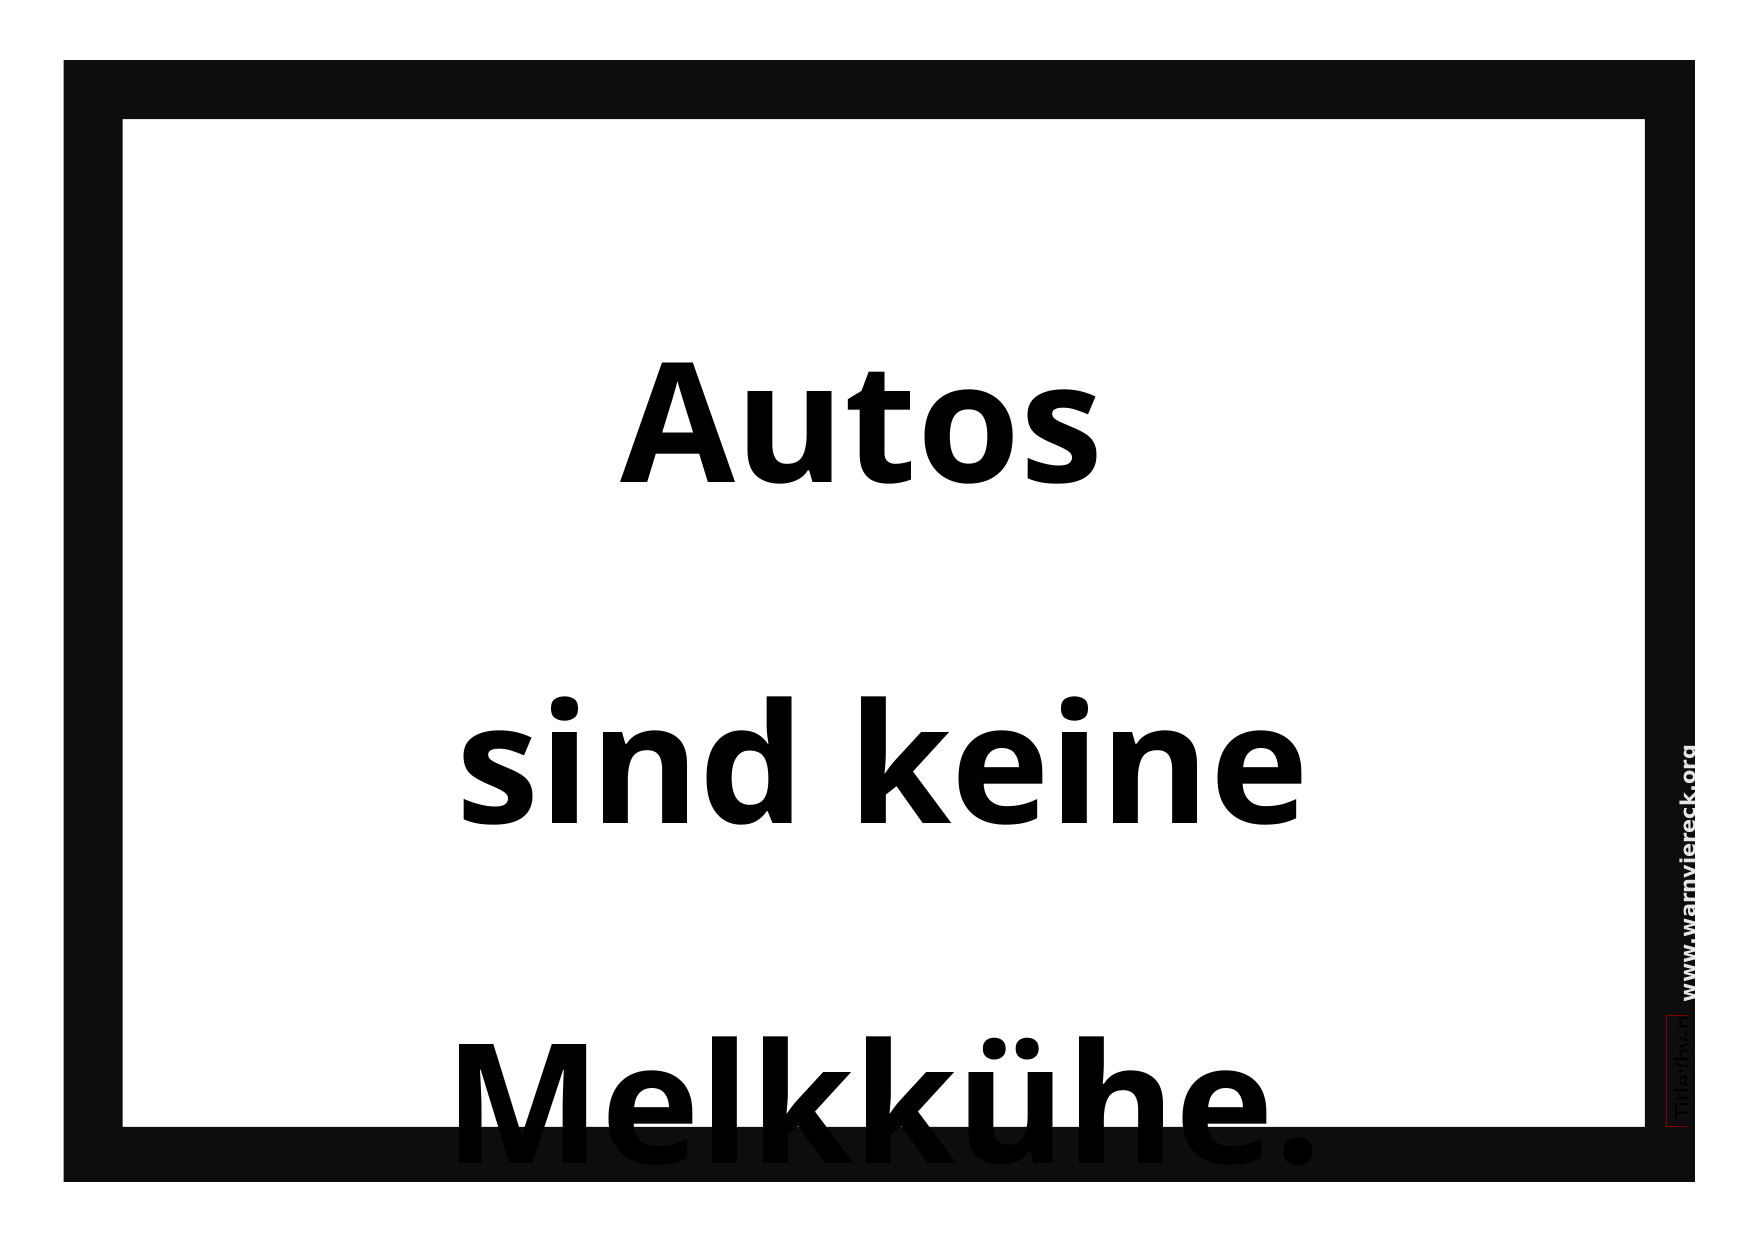

Autos
sind keine Melkkühe.
Die Kosten der PKWs für Straßen, Unfälle und Umweltschäden
von 10,9 Milliarden Euro werden nur zu 44% durch Mineralölsteuer und Vignetten gedeckt.